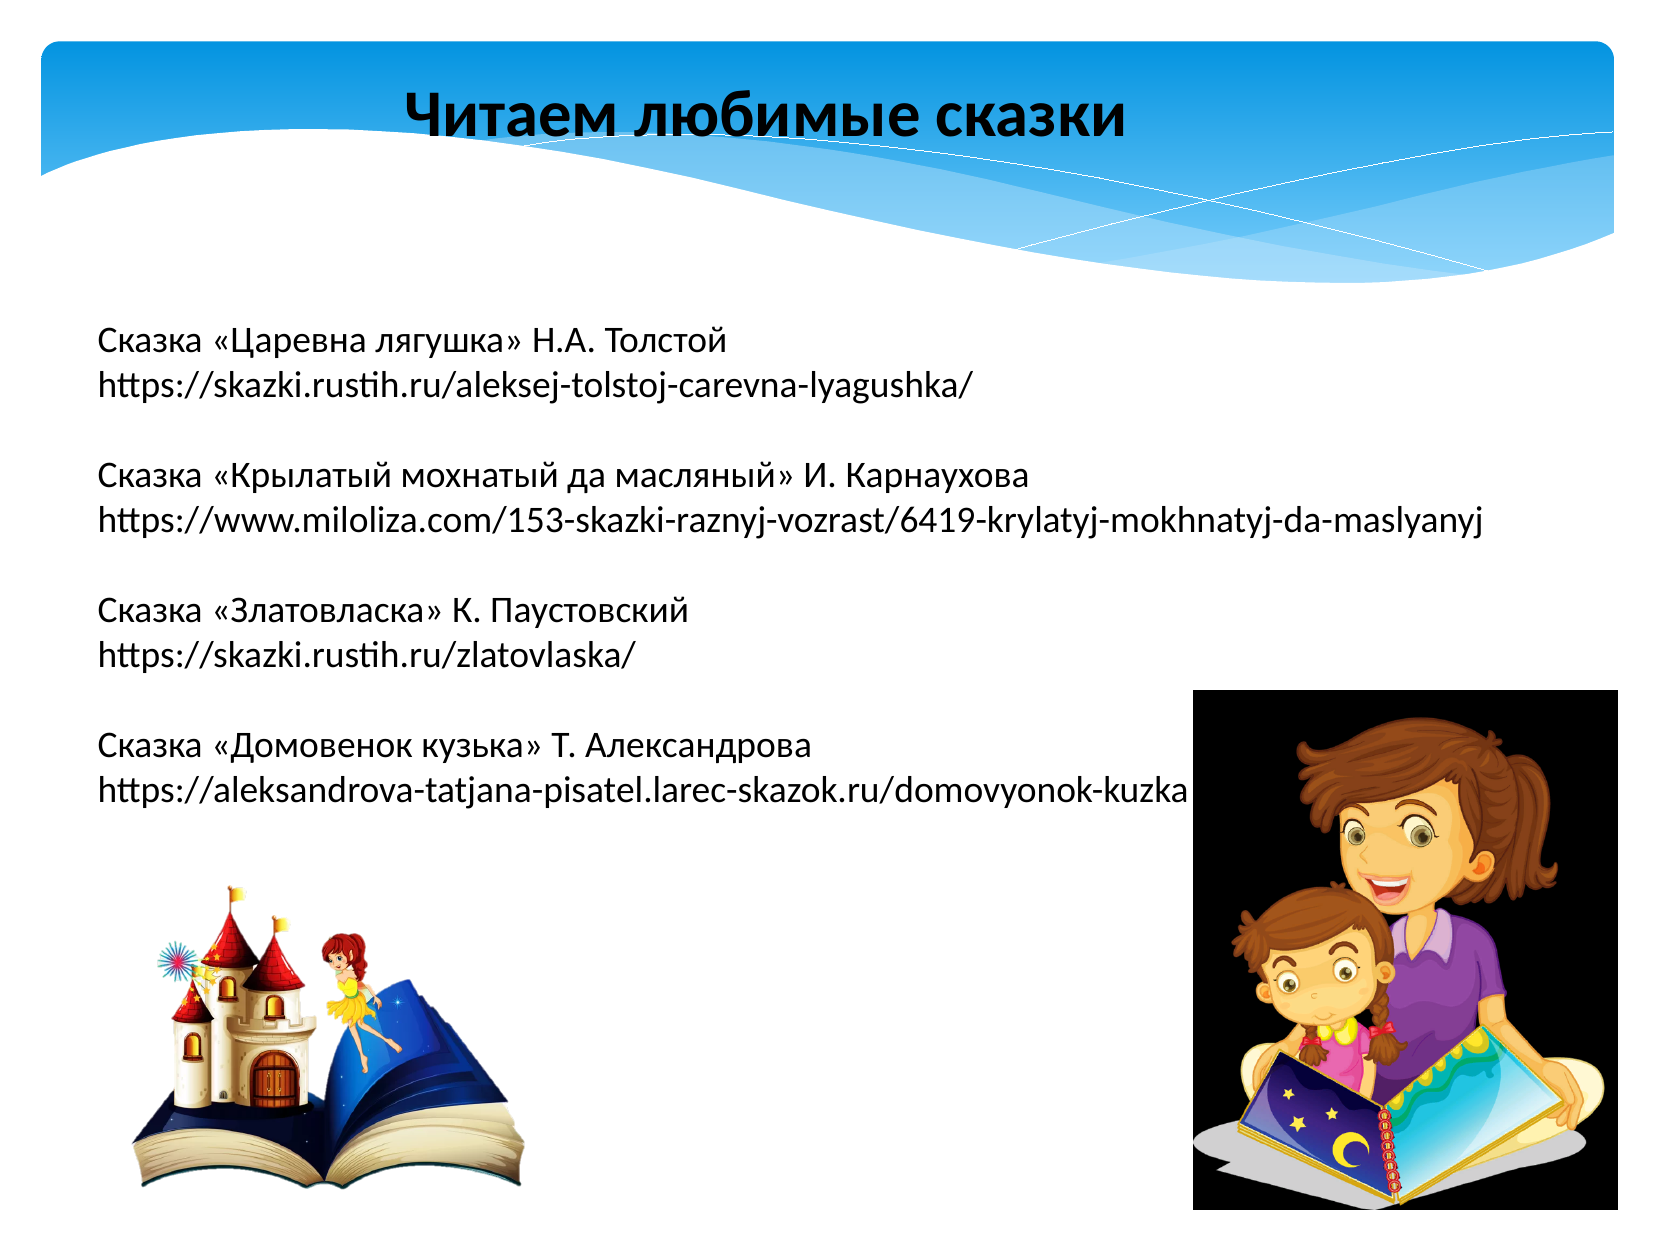

Читаем любимые сказки
Сказка «Царевна лягушка» Н.А. Толстой
https://skazki.rustih.ru/aleksej-tolstoj-carevna-lyagushka/
Сказка «Крылатый мохнатый да масляный» И. Карнаухова
https://www.miloliza.com/153-skazki-raznyj-vozrast/6419-krylatyj-mokhnatyj-da-maslyanyj
Сказка «Златовласка» К. Паустовский
https://skazki.rustih.ru/zlatovlaska/
Сказка «Домовенок кузька» Т. Александрова
https://aleksandrova-tatjana-pisatel.larec-skazok.ru/domovyonok-kuzka